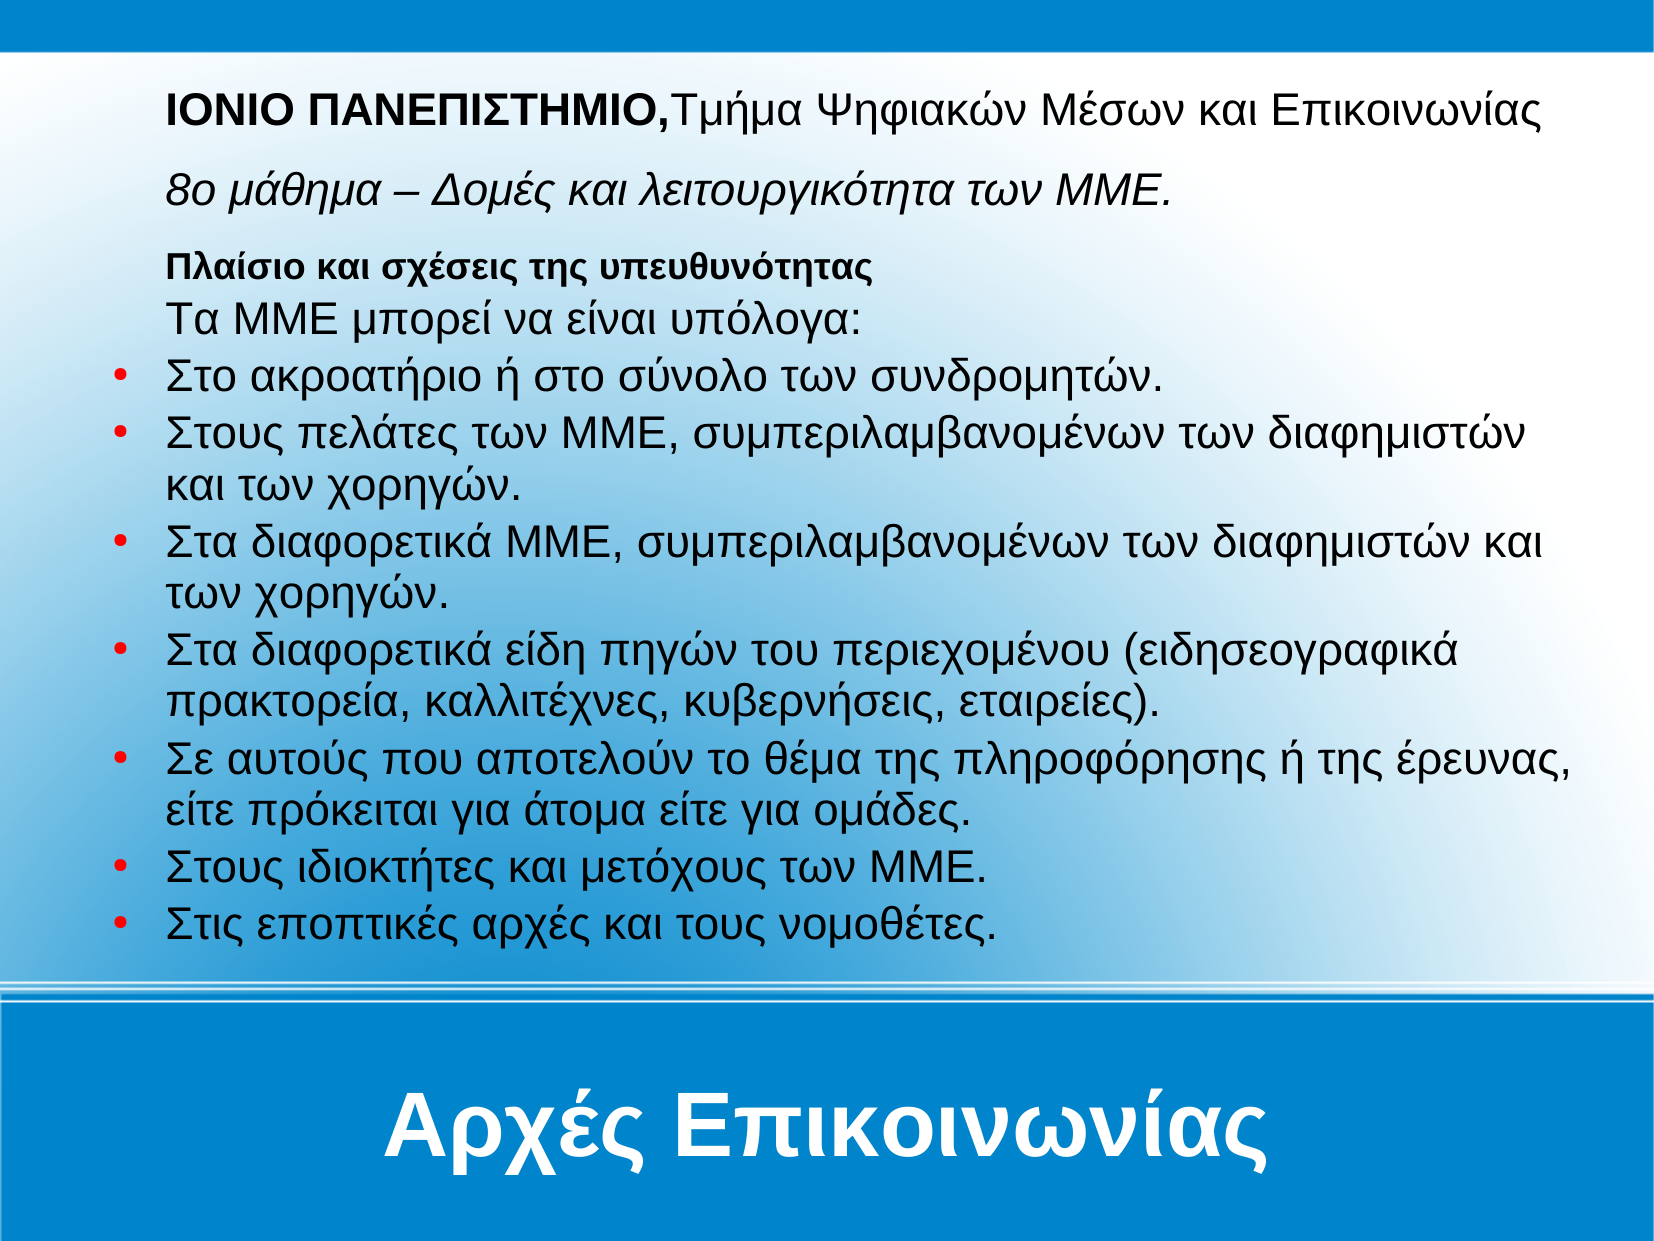

ΙΟΝΙΟ ΠΑΝΕΠΙΣΤΗΜΙΟ,Τμήμα Ψηφιακών Μέσων και Επικοινωνίας
8ο μάθημα – Δομές και λειτουργικότητα των ΜΜΕ.
Πλαίσιο και σχέσεις της υπευθυνότητας
Τα ΜΜΕ μπορεί να είναι υπόλογα:
Στο ακροατήριο ή στο σύνολο των συνδρομητών.
Στους πελάτες των ΜΜΕ, συμπεριλαμβανομένων των διαφημιστών και των χορηγών.
Στα διαφορετικά ΜΜΕ, συμπεριλαμβανομένων των διαφημιστών και των χορηγών.
Στα διαφορετικά είδη πηγών του περιεχομένου (ειδησεογραφικά πρακτορεία, καλλιτέχνες, κυβερνήσεις, εταιρείες).
Σε αυτούς που αποτελούν το θέμα της πληροφόρησης ή της έρευνας, είτε πρόκειται για άτομα είτε για ομάδες.
Στους ιδιοκτήτες και μετόχους των ΜΜΕ.
Στις εποπτικές αρχές και τους νομοθέτες.
# Αρχές Επικοινωνίας